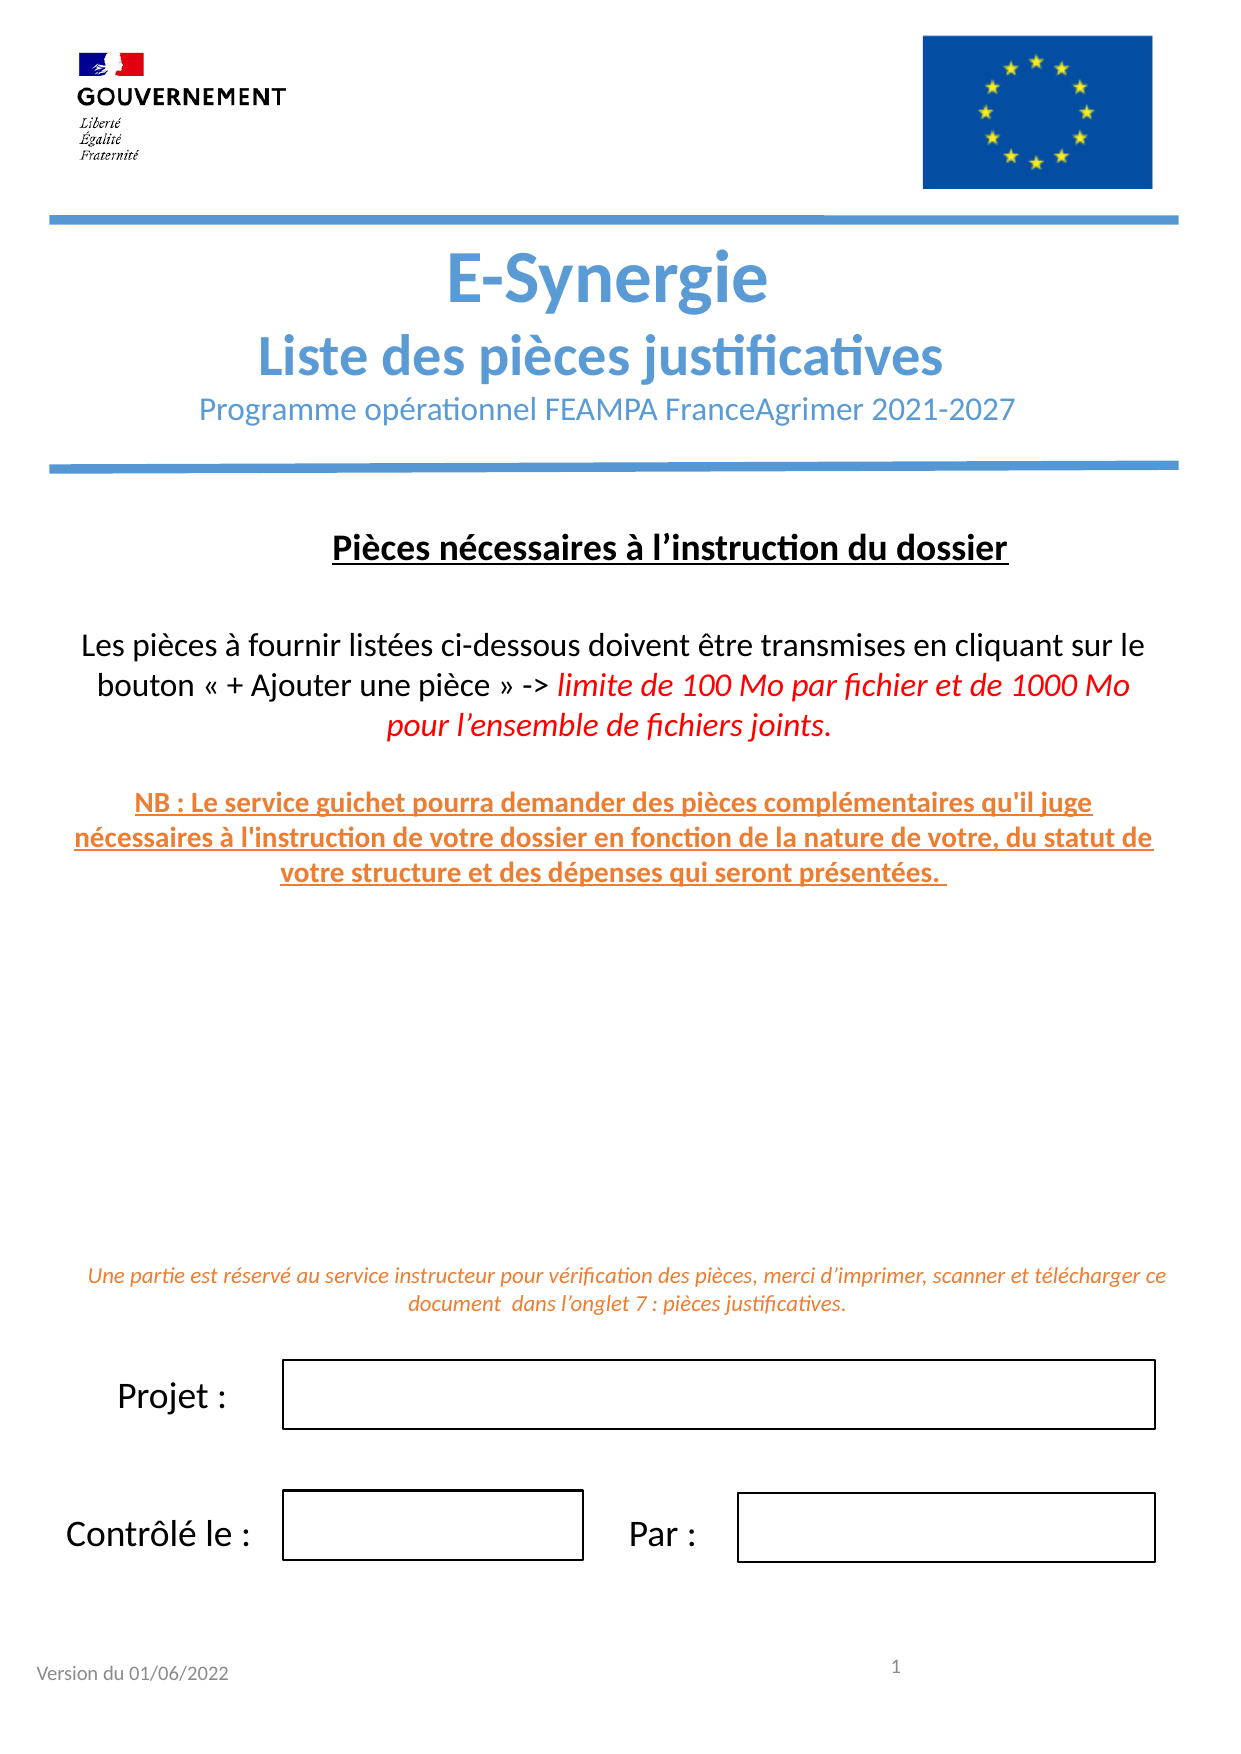

E-Synergie
Liste des pièces justificatives
Programme opérationnel FEAMPA FranceAgrimer 2021-2027
Pièces nécessaires à l’instruction du dossier
Les pièces à fournir listées ci-dessous doivent être transmises en cliquant sur le bouton « + Ajouter une pièce » -> limite de 100 Mo par fichier et de 1000 Mo pour l’ensemble de fichiers joints.
NB : Le service guichet pourra demander des pièces complémentaires qu'il juge nécessaires à l'instruction de votre dossier en fonction de la nature de votre, du statut de votre structure et des dépenses qui seront présentées.
Une partie est réservé au service instructeur pour vérification des pièces, merci d’imprimer, scanner et télécharger ce document dans l’onglet 7 : pièces justificatives.
Projet :
Contrôlé le :
Par :
Version du 01/06/2022